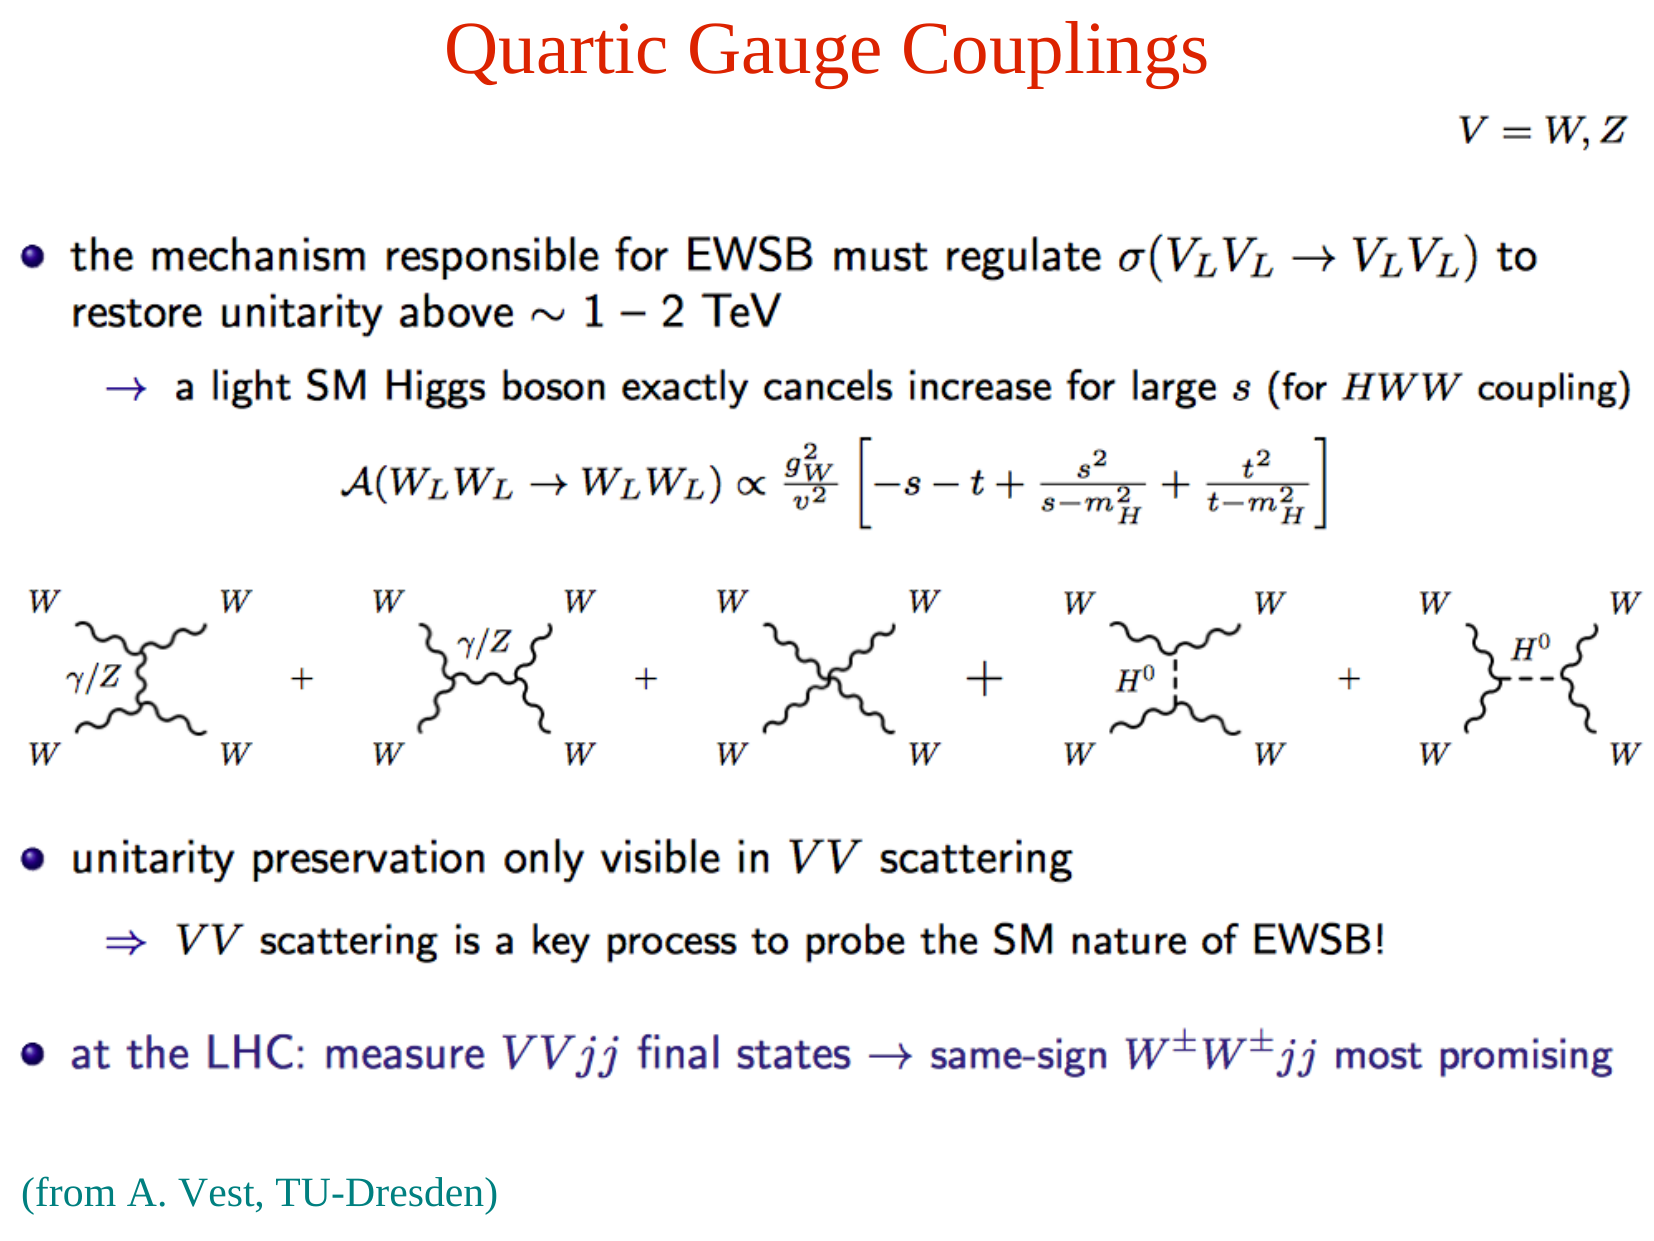

# Quartic Gauge Couplings
(from A. Vest, TU-Dresden)